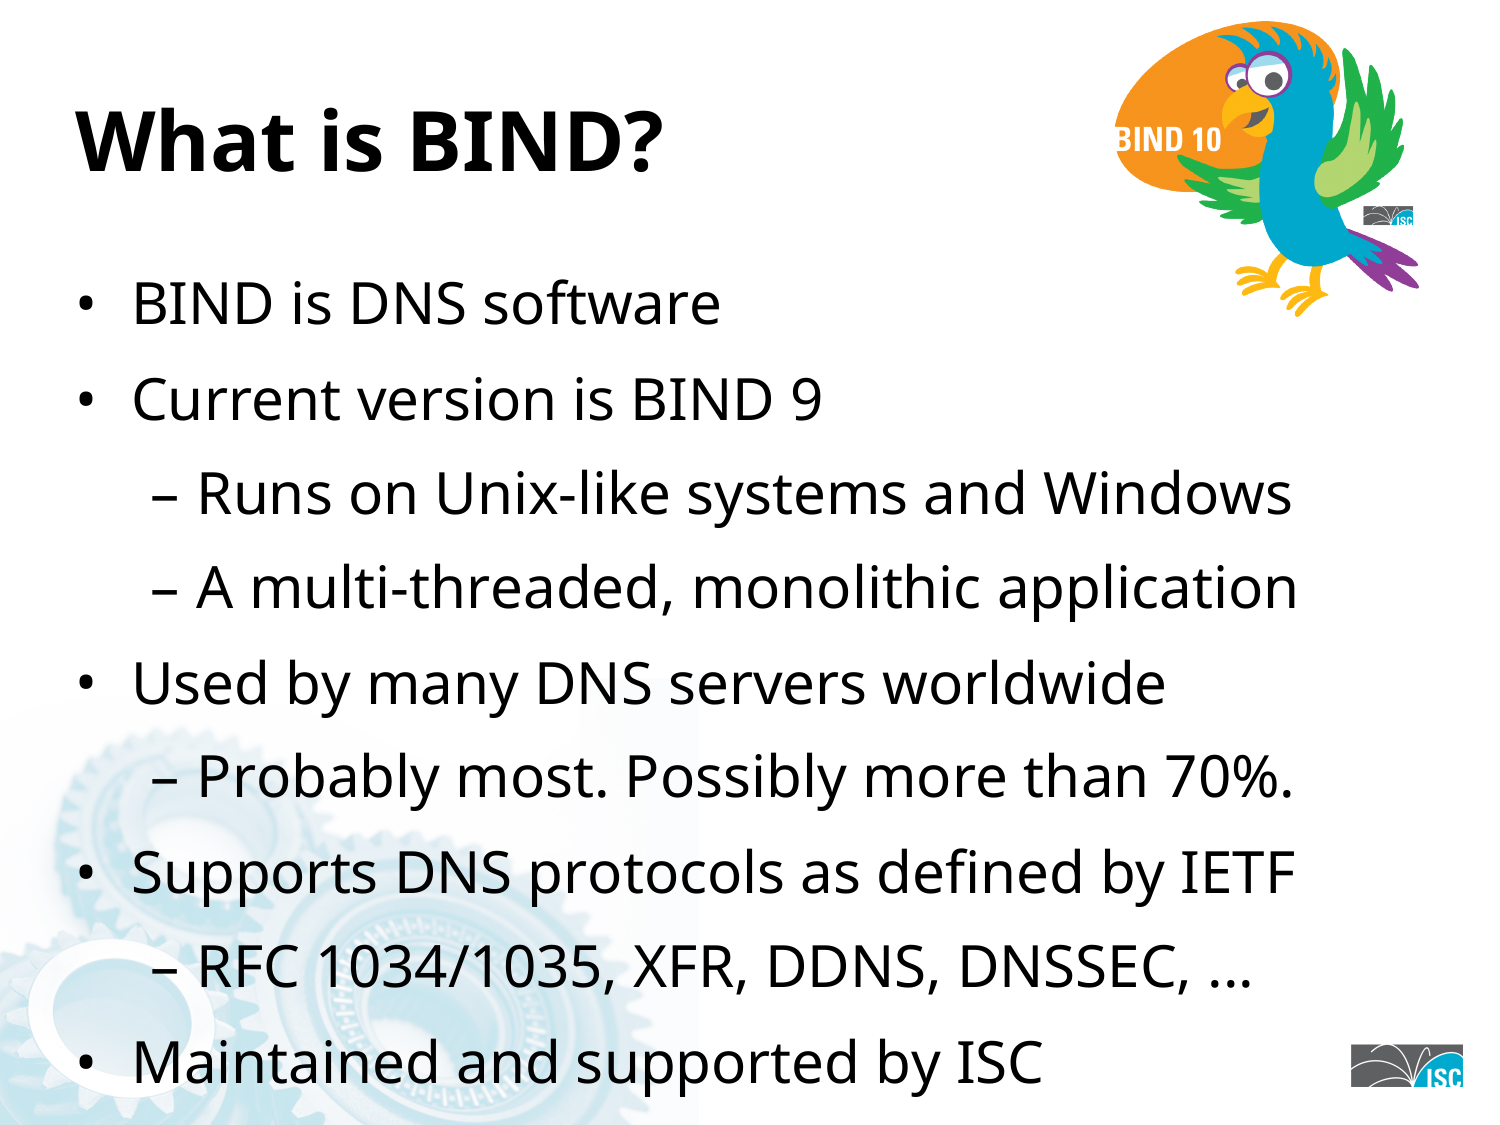

# What is BIND?
BIND is DNS software
Current version is BIND 9
Runs on Unix-like systems and Windows
A multi-threaded, monolithic application
Used by many DNS servers worldwide
Probably most. Possibly more than 70%.
Supports DNS protocols as defined by IETF
RFC 1034/1035, XFR, DDNS, DNSSEC, ...
Maintained and supported by ISC